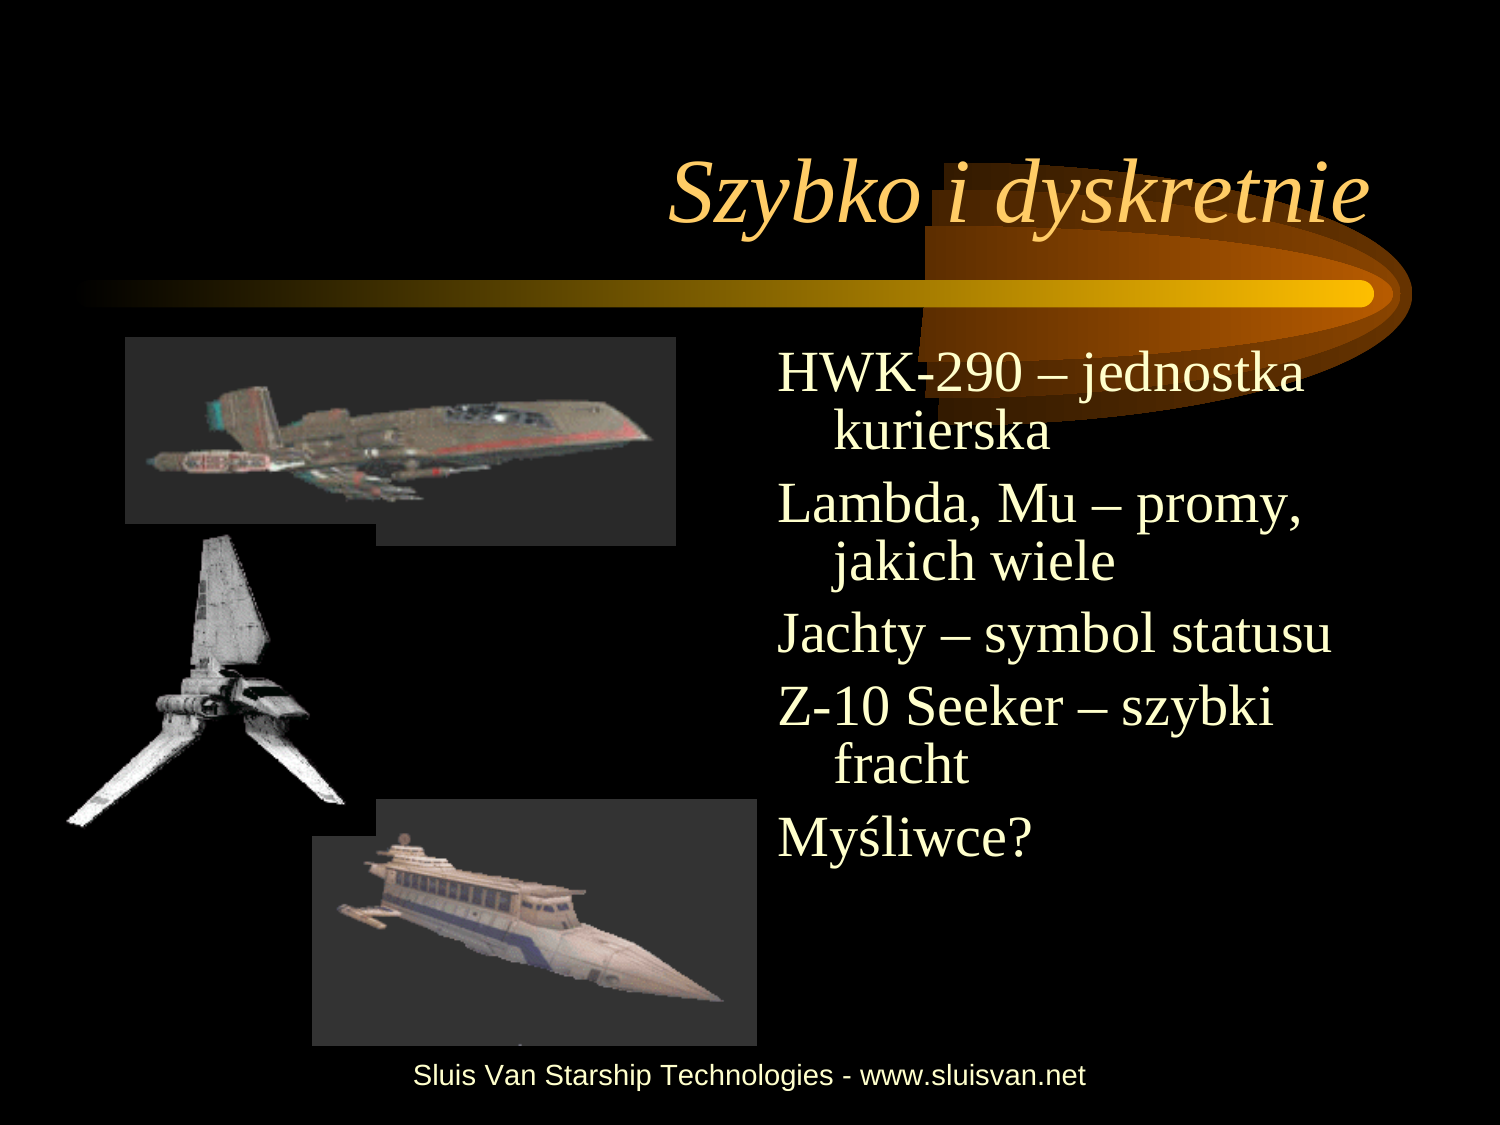

# Szybko i dyskretnie
HWK-290 – jednostka kurierska
Lambda, Mu – promy, jakich wiele
Jachty – symbol statusu
Z-10 Seeker – szybki fracht
Myśliwce?
Sluis Van Starship Technologies - www.sluisvan.net